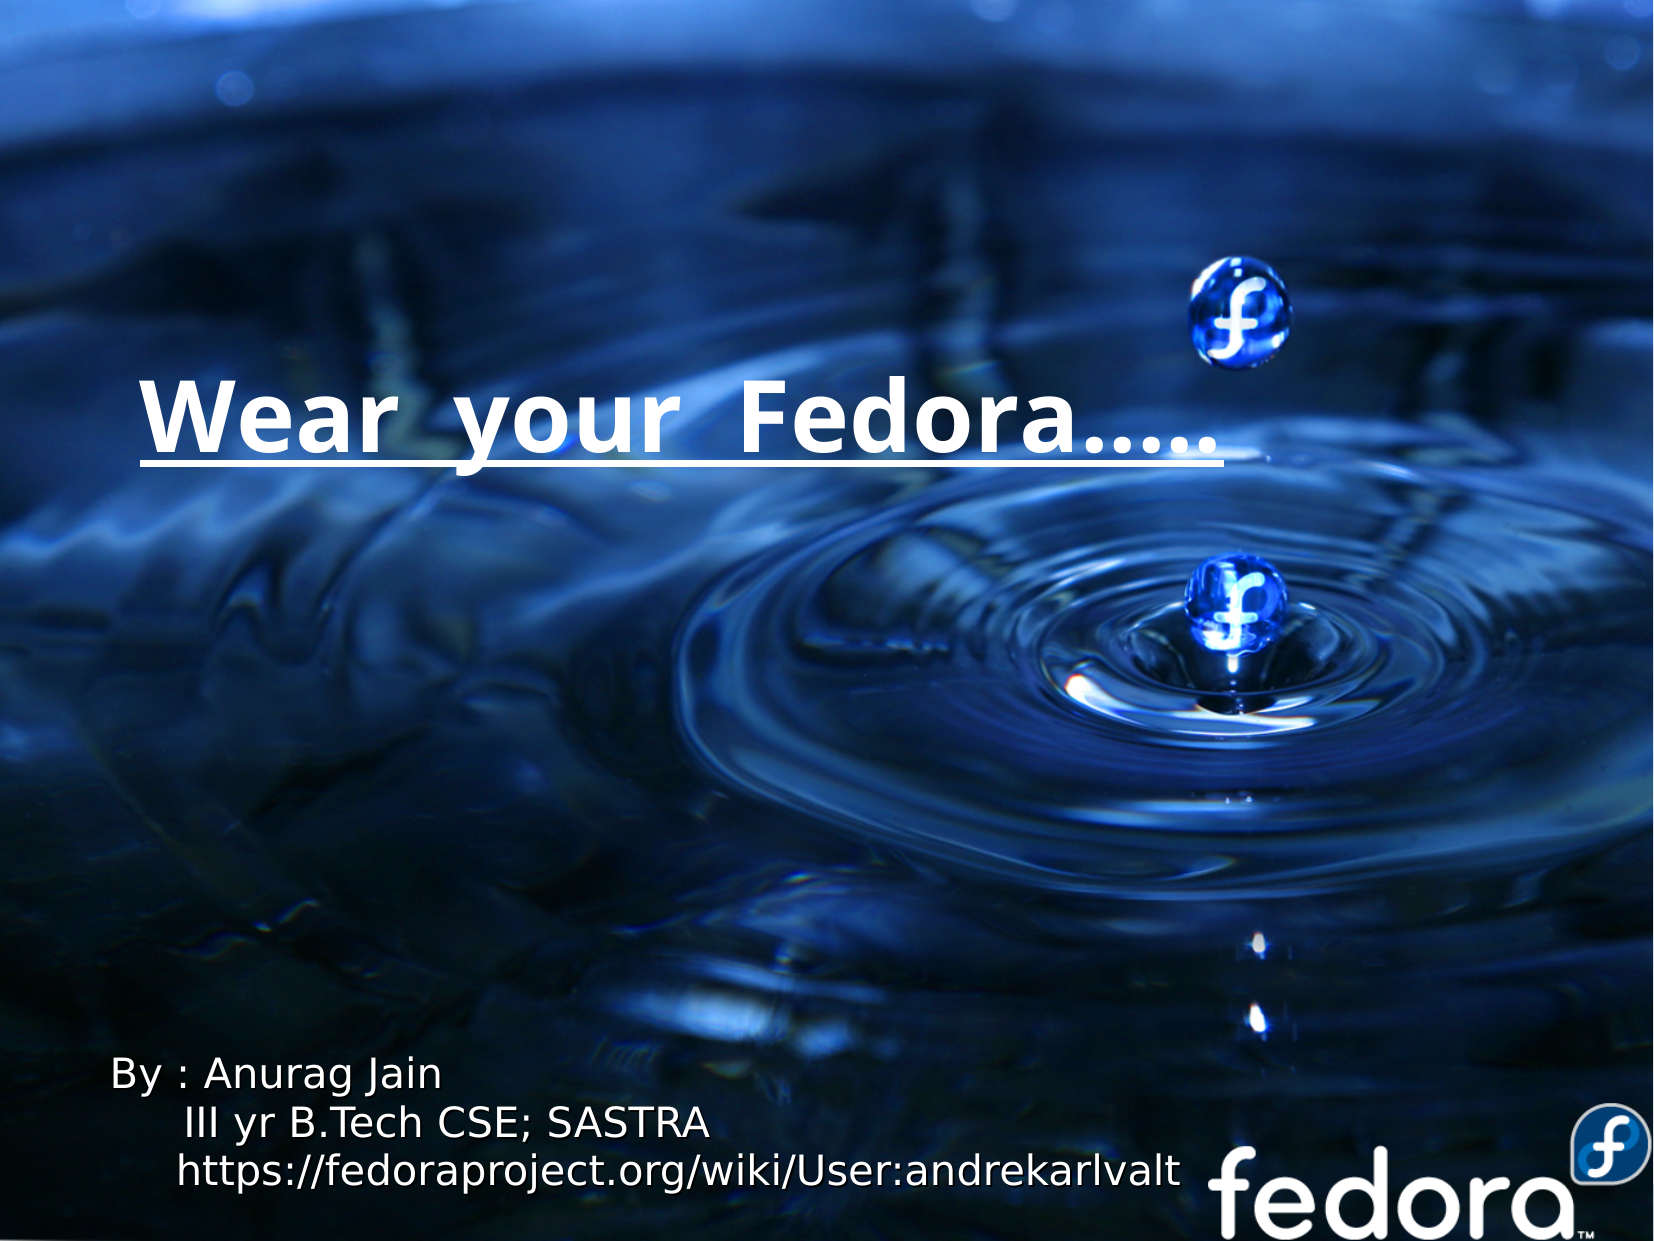

# Wear your Fedora.....
By : Anurag Jain
	III yr B.Tech CSE; SASTRA
 https://fedoraproject.org/wiki/User:andrekarlvalt